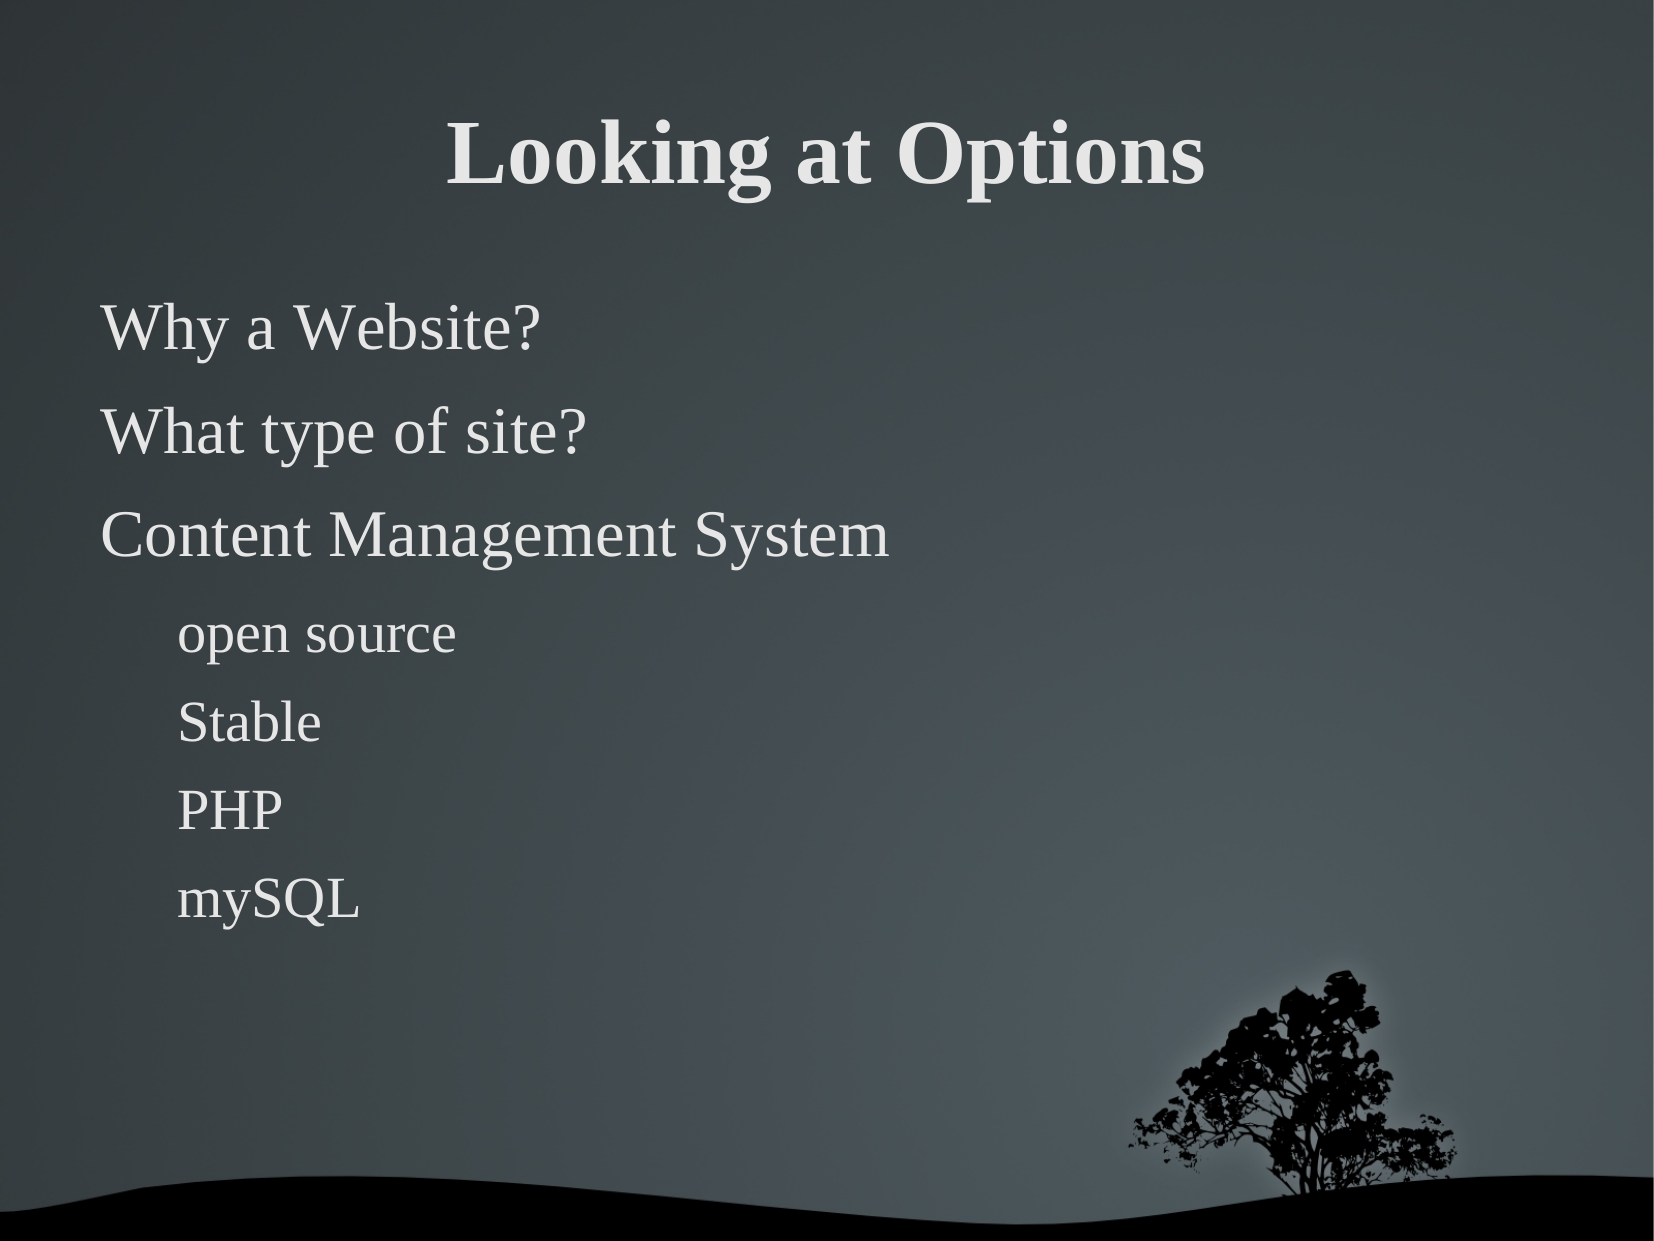

# Looking at Options
Why a Website?
What type of site?
Content Management System
open source
Stable
PHP
mySQL